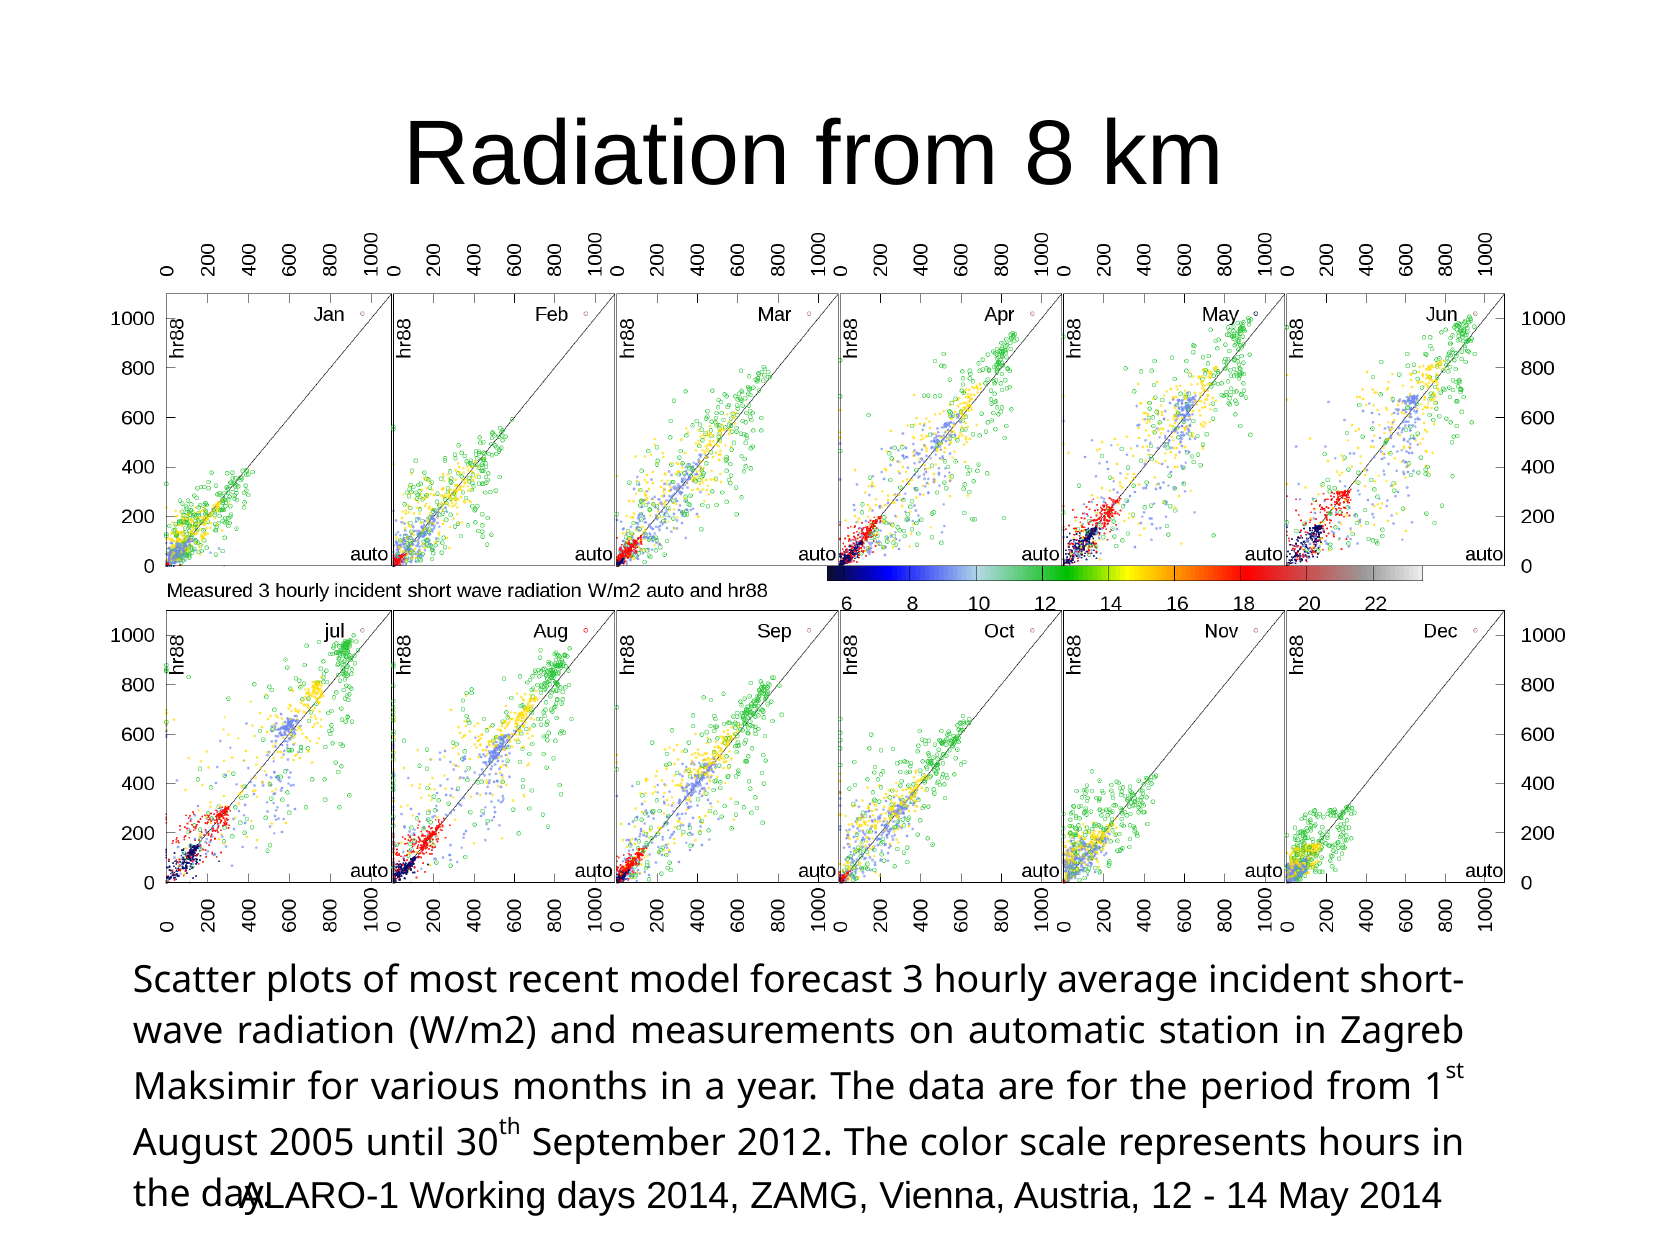

# Radiation from 8 km
Scatter plots of most recent model forecast 3 hourly average incident short-wave radiation (W/m2) and measurements on automatic station in Zagreb Maksimir for various months in a year. The data are for the period from 1st August 2005 until 30th September 2012. The color scale represents hours in the day.
ALARO-1 Working days 2014, ZAMG, Vienna, Austria, 12 - 14 May 2014